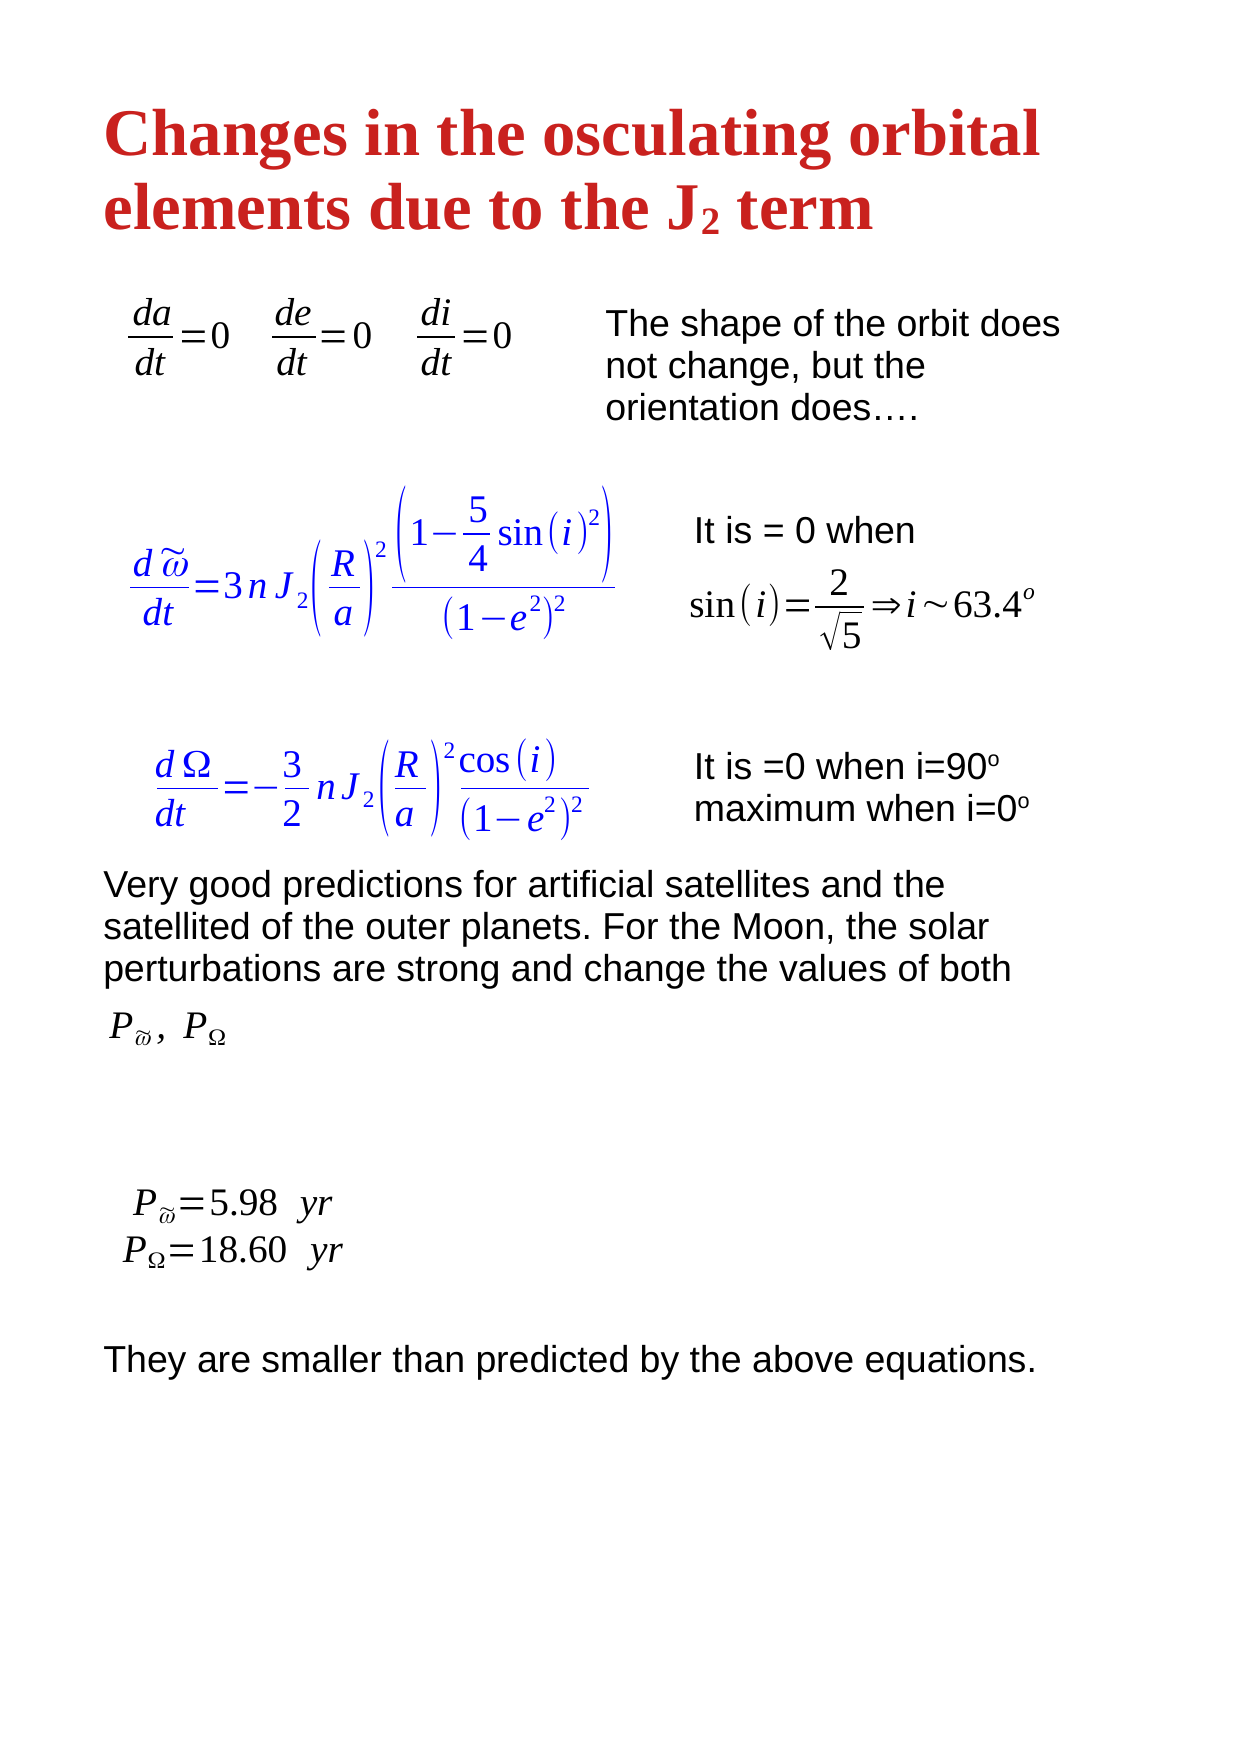

Changes in the osculating orbital elements due to the J2 term
The shape of the orbit does not change, but the orientation does….
It is = 0 when
It is =0 when i=90o maximum when i=0o
Very good predictions for artificial satellites and the satellited of the outer planets. For the Moon, the solar perturbations are strong and change the values of both
They are smaller than predicted by the above equations.